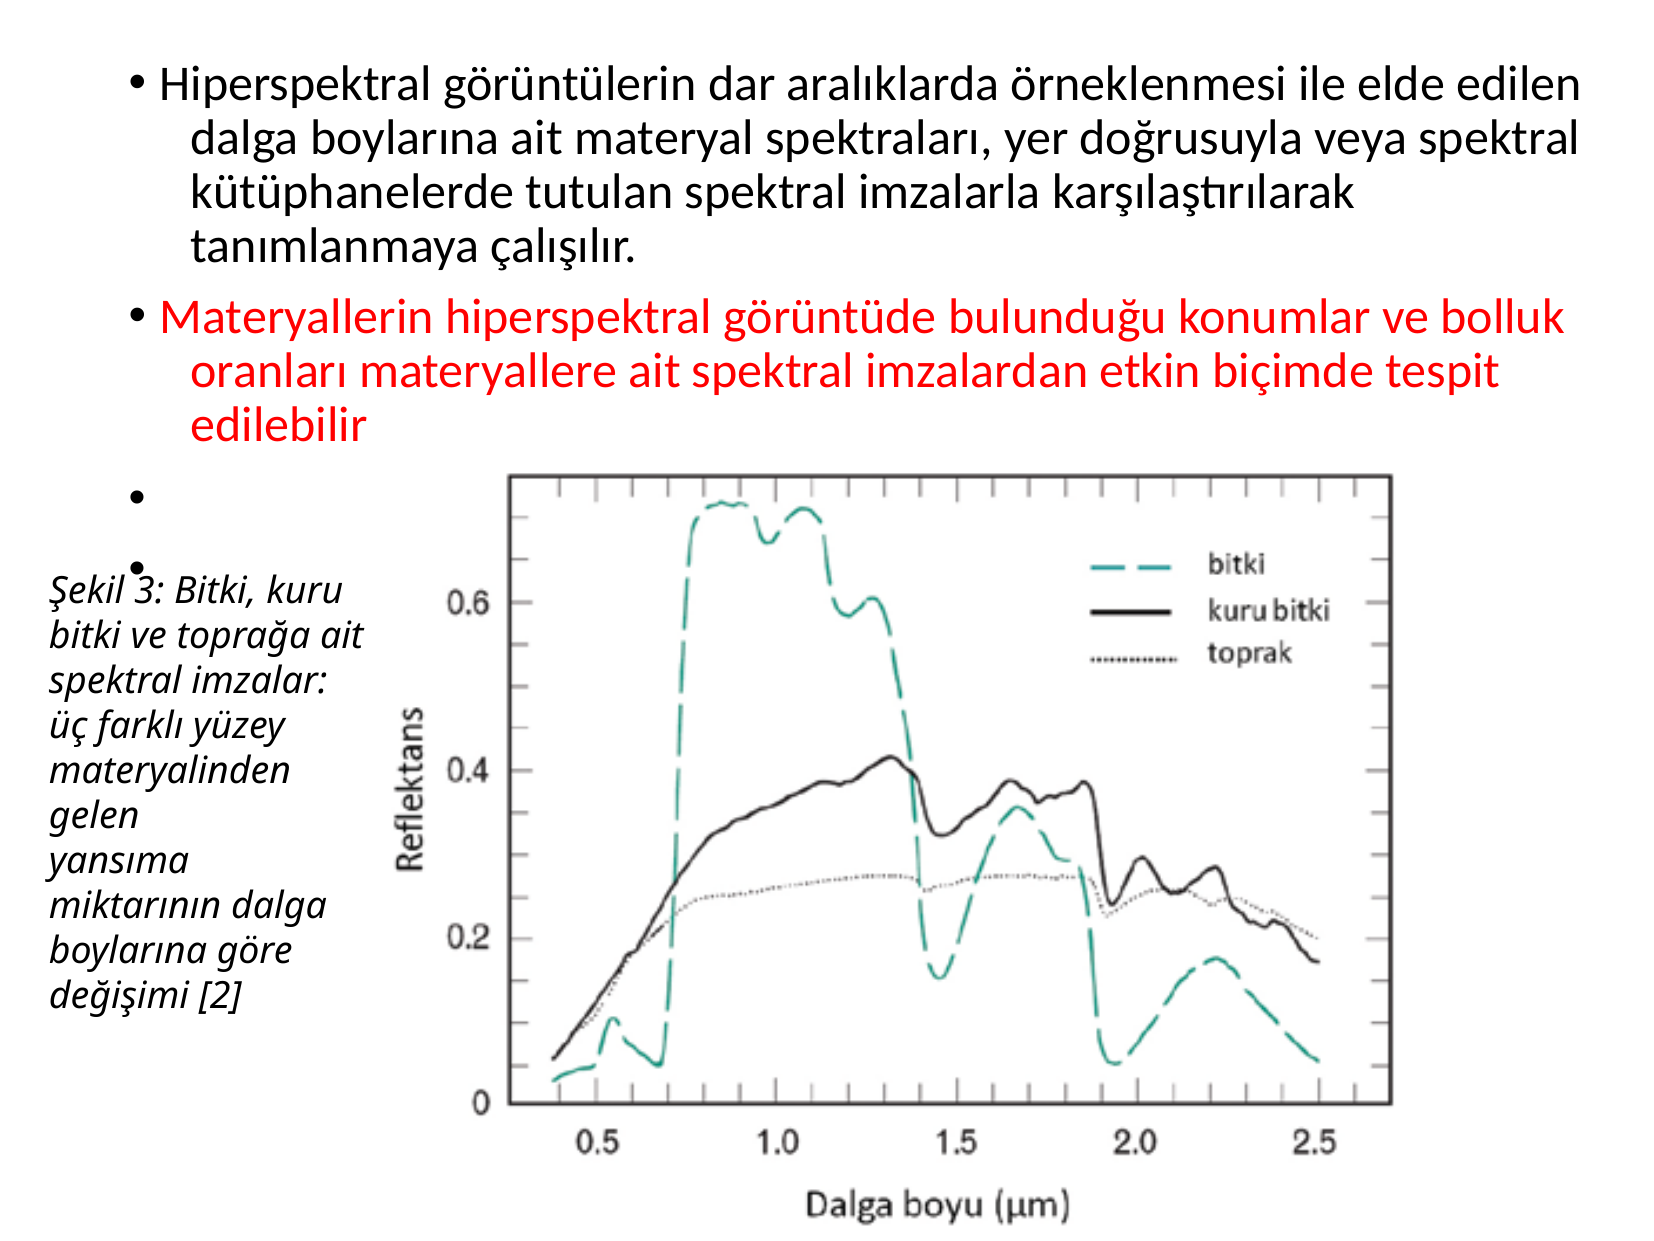

# Hiperspektral görüntülerin dar aralıklarda örneklenmesi ile elde edilen dalga boylarına ait materyal spektraları, yer doğrusuyla veya spektral kütüphanelerde tutulan spektral imzalarla karşılaştırılarak tanımlanmaya çalışılır.
Materyallerin hiperspektral görüntüde bulunduğu konumlar ve bolluk oranları materyallere ait spektral imzalardan etkin biçimde tespit edilebilir
Şekil 3: Bitki, kuru bitki ve toprağa ait spektral imzalar: üç farklı yüzey materyalinden gelen
yansıma miktarının dalga boylarına göre değişimi [2]